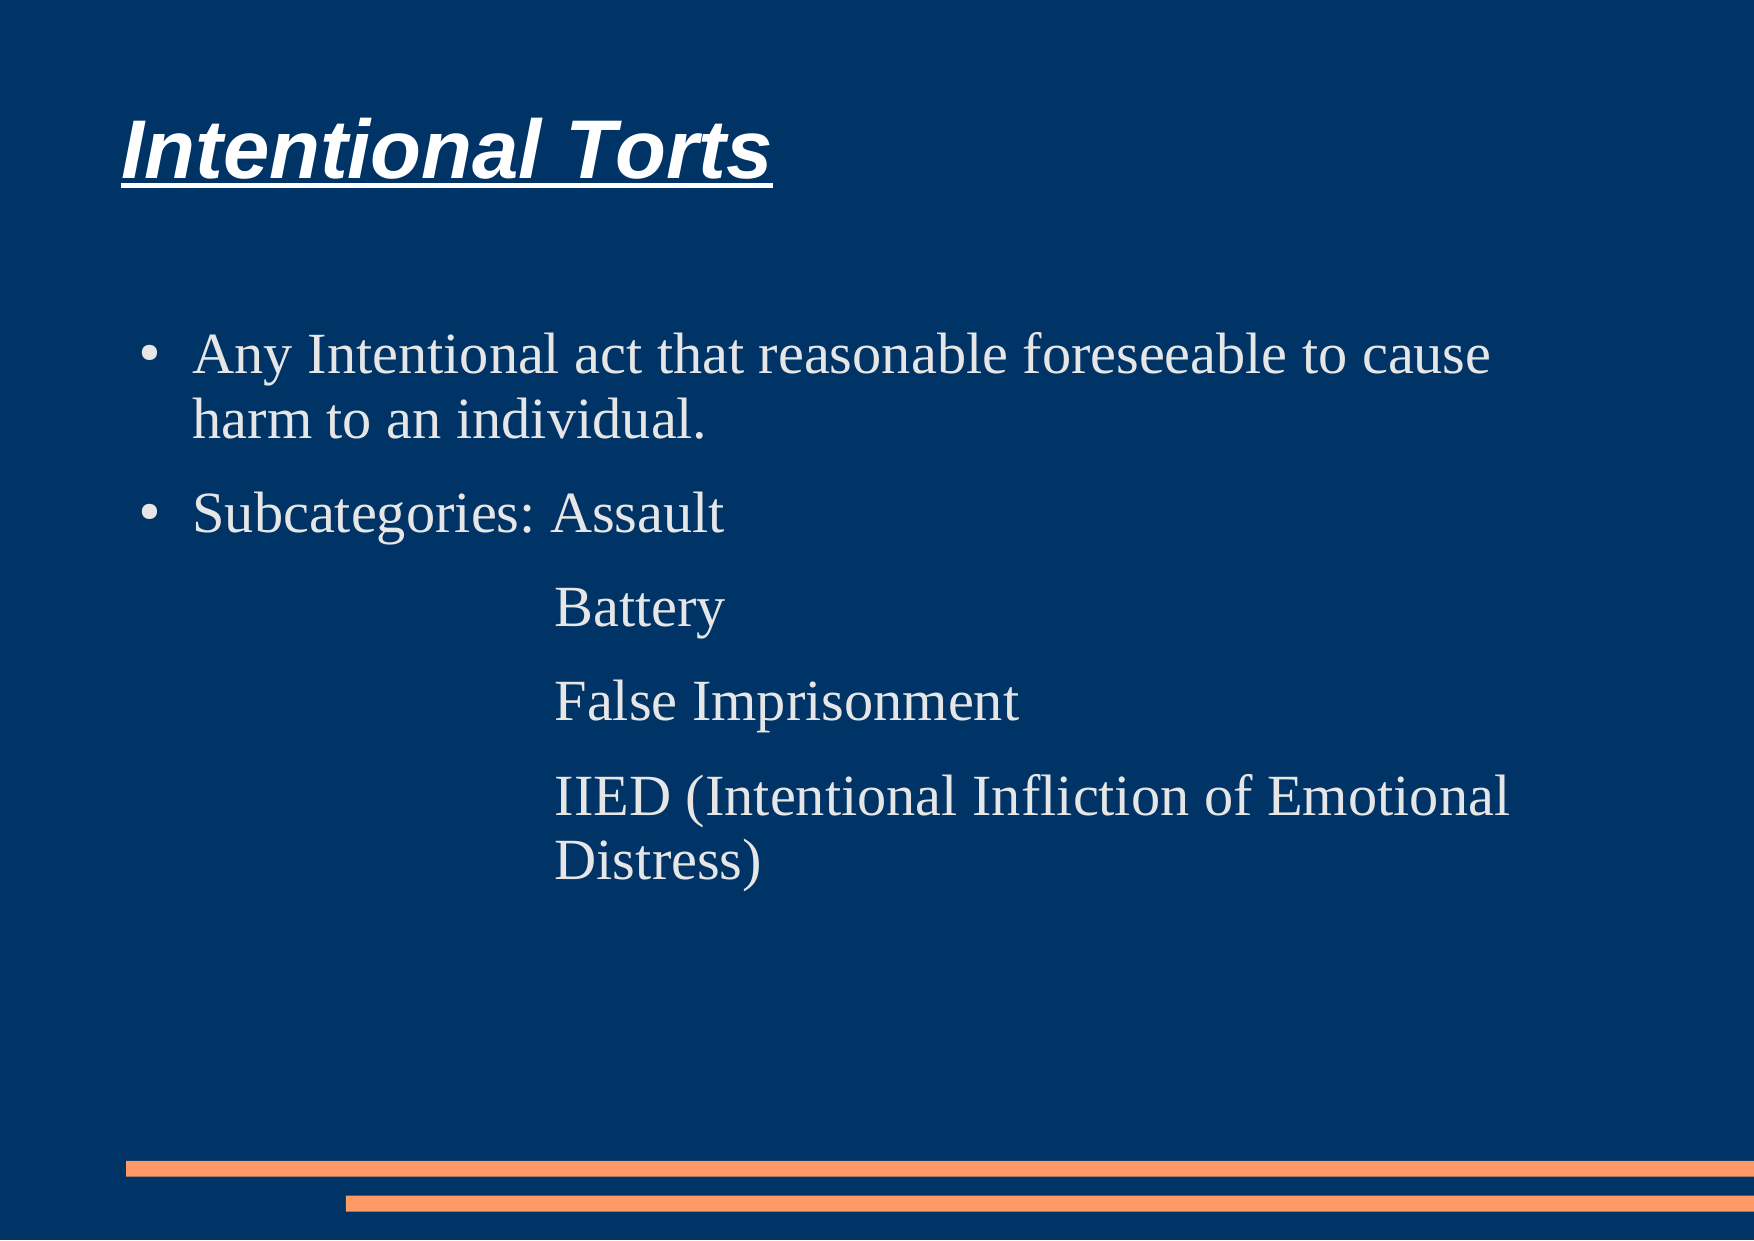

# Intentional Torts
Any Intentional act that reasonable foreseeable to cause harm to an individual.
Subcategories: Assault
 Battery
 False Imprisonment
 IIED (Intentional Infliction of Emotional Distress)